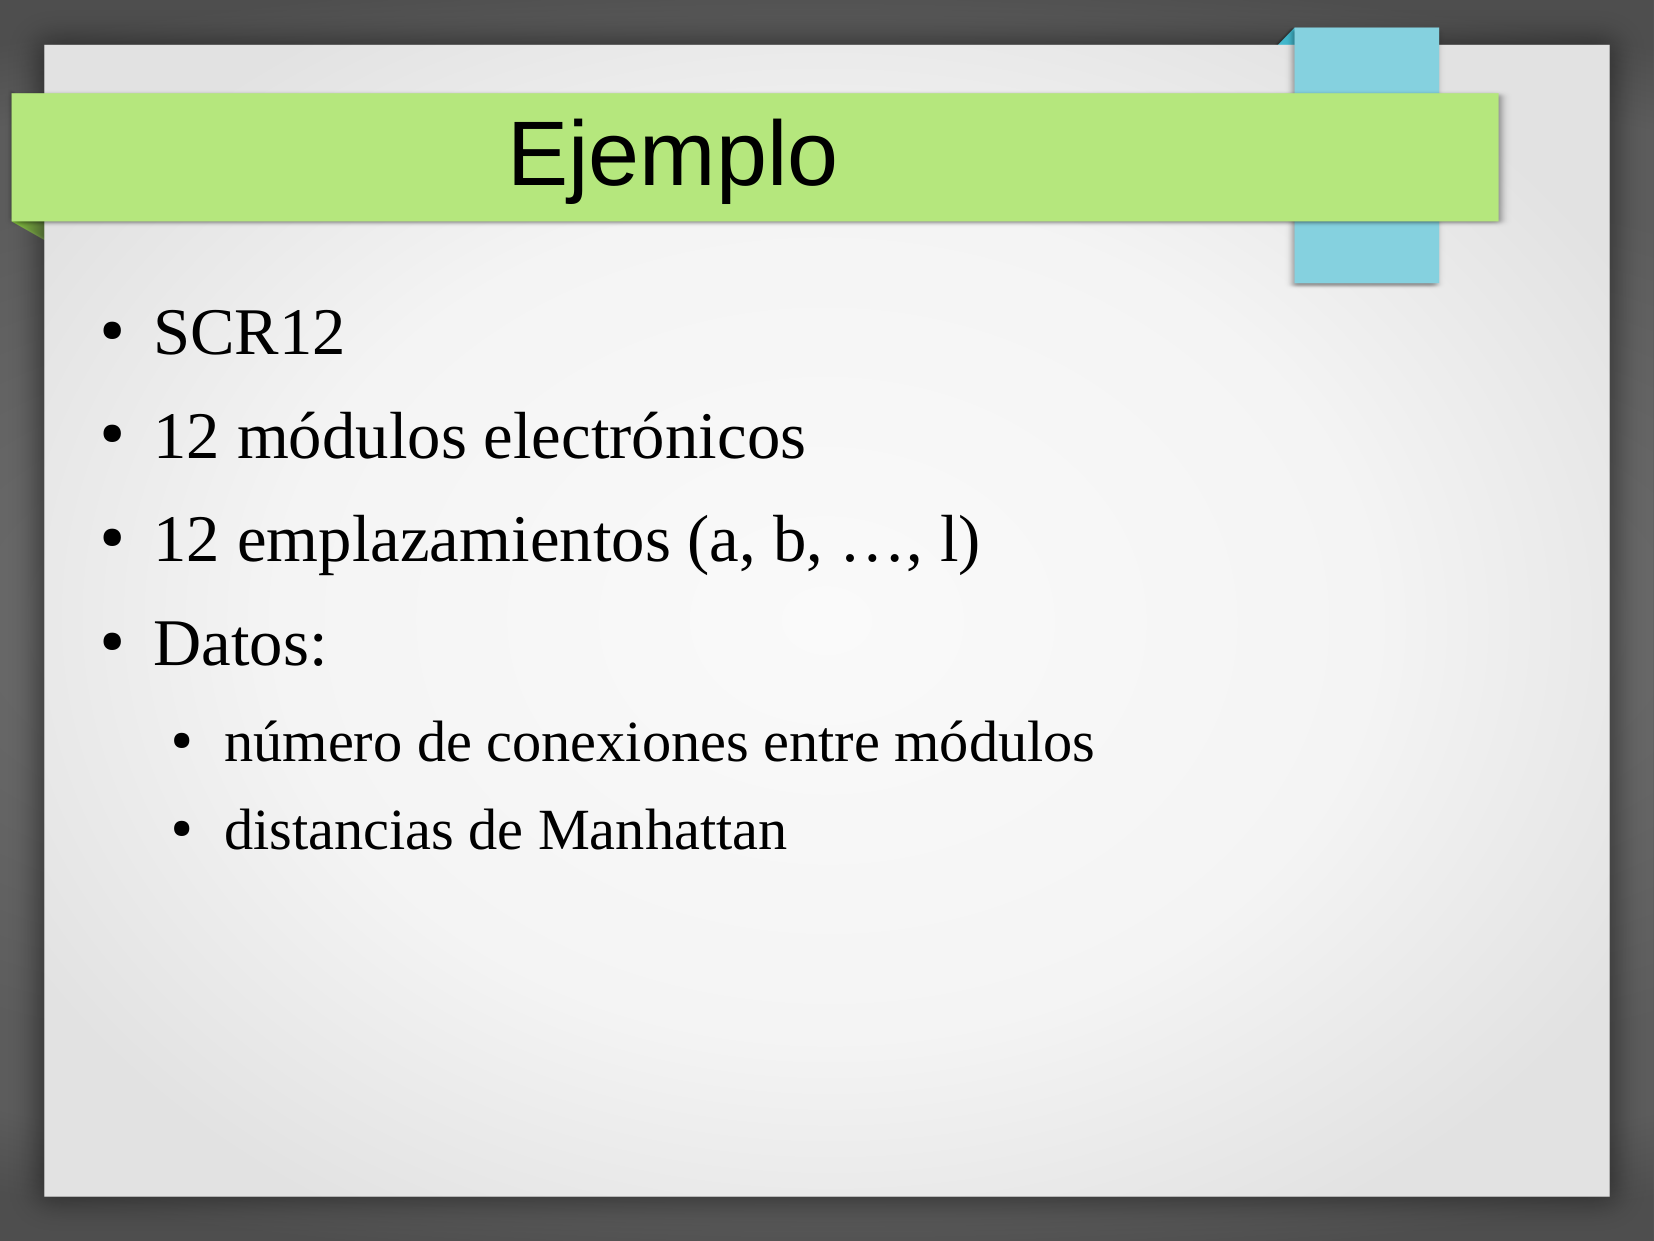

# Ejemplo
SCR12
12 módulos electrónicos
12 emplazamientos (a, b, …, l)
Datos:
número de conexiones entre módulos
distancias de Manhattan